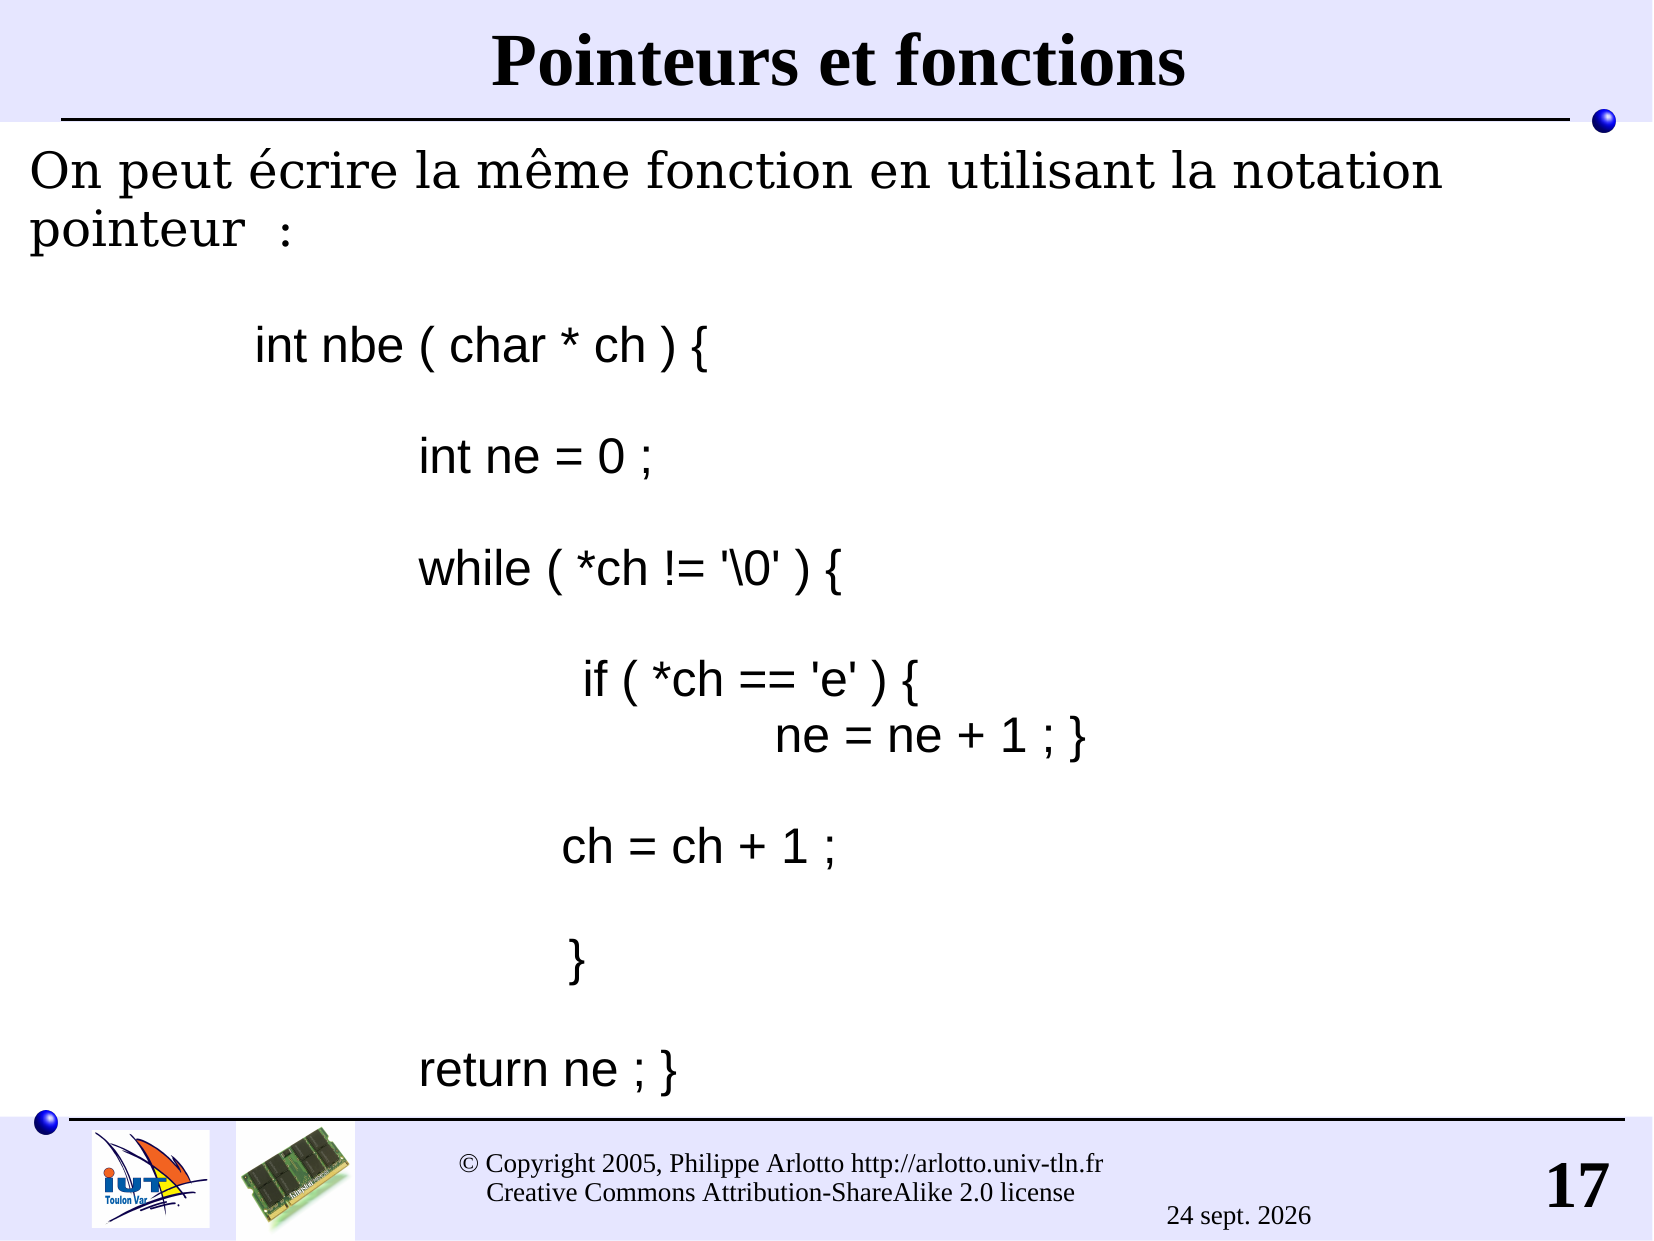

# Pointeurs et fonctions
On peut écrire la même fonction en utilisant la notation
pointeur :
			int nbe ( char * ch ) {
 					 int ne = 0 ;
 					 while ( *ch != '\0' ) {
 							 if ( *ch == 'e' ) {
 								 ne = ne + 1 ; }
 ch = ch + 1 ;
 							 }
 					 return ne ; }